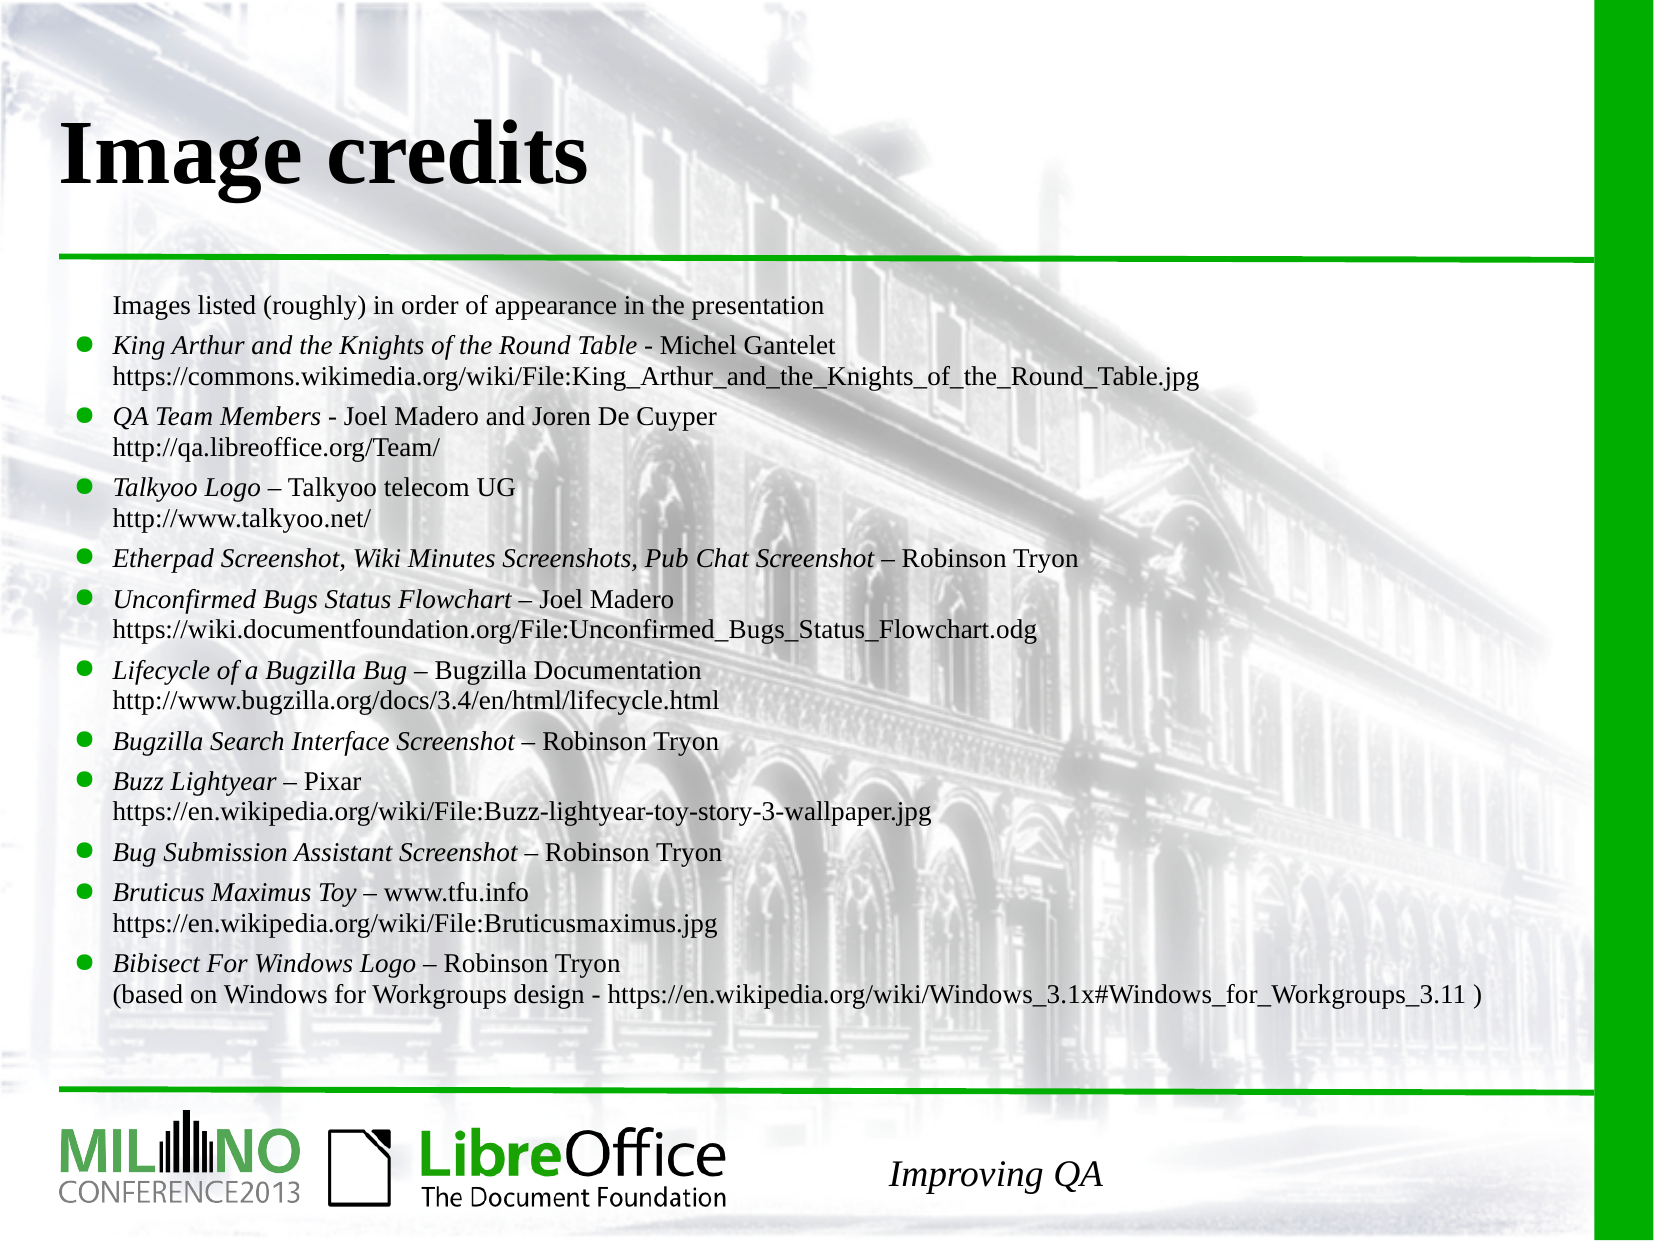

# Image credits
Images listed (roughly) in order of appearance in the presentation
King Arthur and the Knights of the Round Table - Michel Gantelet
https://commons.wikimedia.org/wiki/File:King_Arthur_and_the_Knights_of_the_Round_Table.jpg
QA Team Members - Joel Madero and Joren De Cuyper
http://qa.libreoffice.org/Team/
Talkyoo Logo – Talkyoo telecom UG
http://www.talkyoo.net/
Etherpad Screenshot, Wiki Minutes Screenshots, Pub Chat Screenshot – Robinson Tryon
Unconfirmed Bugs Status Flowchart – Joel Madero
https://wiki.documentfoundation.org/File:Unconfirmed_Bugs_Status_Flowchart.odg
Lifecycle of a Bugzilla Bug – Bugzilla Documentation
http://www.bugzilla.org/docs/3.4/en/html/lifecycle.html
Bugzilla Search Interface Screenshot – Robinson Tryon
Buzz Lightyear – Pixar
https://en.wikipedia.org/wiki/File:Buzz-lightyear-toy-story-3-wallpaper.jpg
Bug Submission Assistant Screenshot – Robinson Tryon
Bruticus Maximus Toy – www.tfu.info
https://en.wikipedia.org/wiki/File:Bruticusmaximus.jpg
Bibisect For Windows Logo – Robinson Tryon
(based on Windows for Workgroups design - https://en.wikipedia.org/wiki/Windows_3.1x#Windows_for_Workgroups_3.11 )